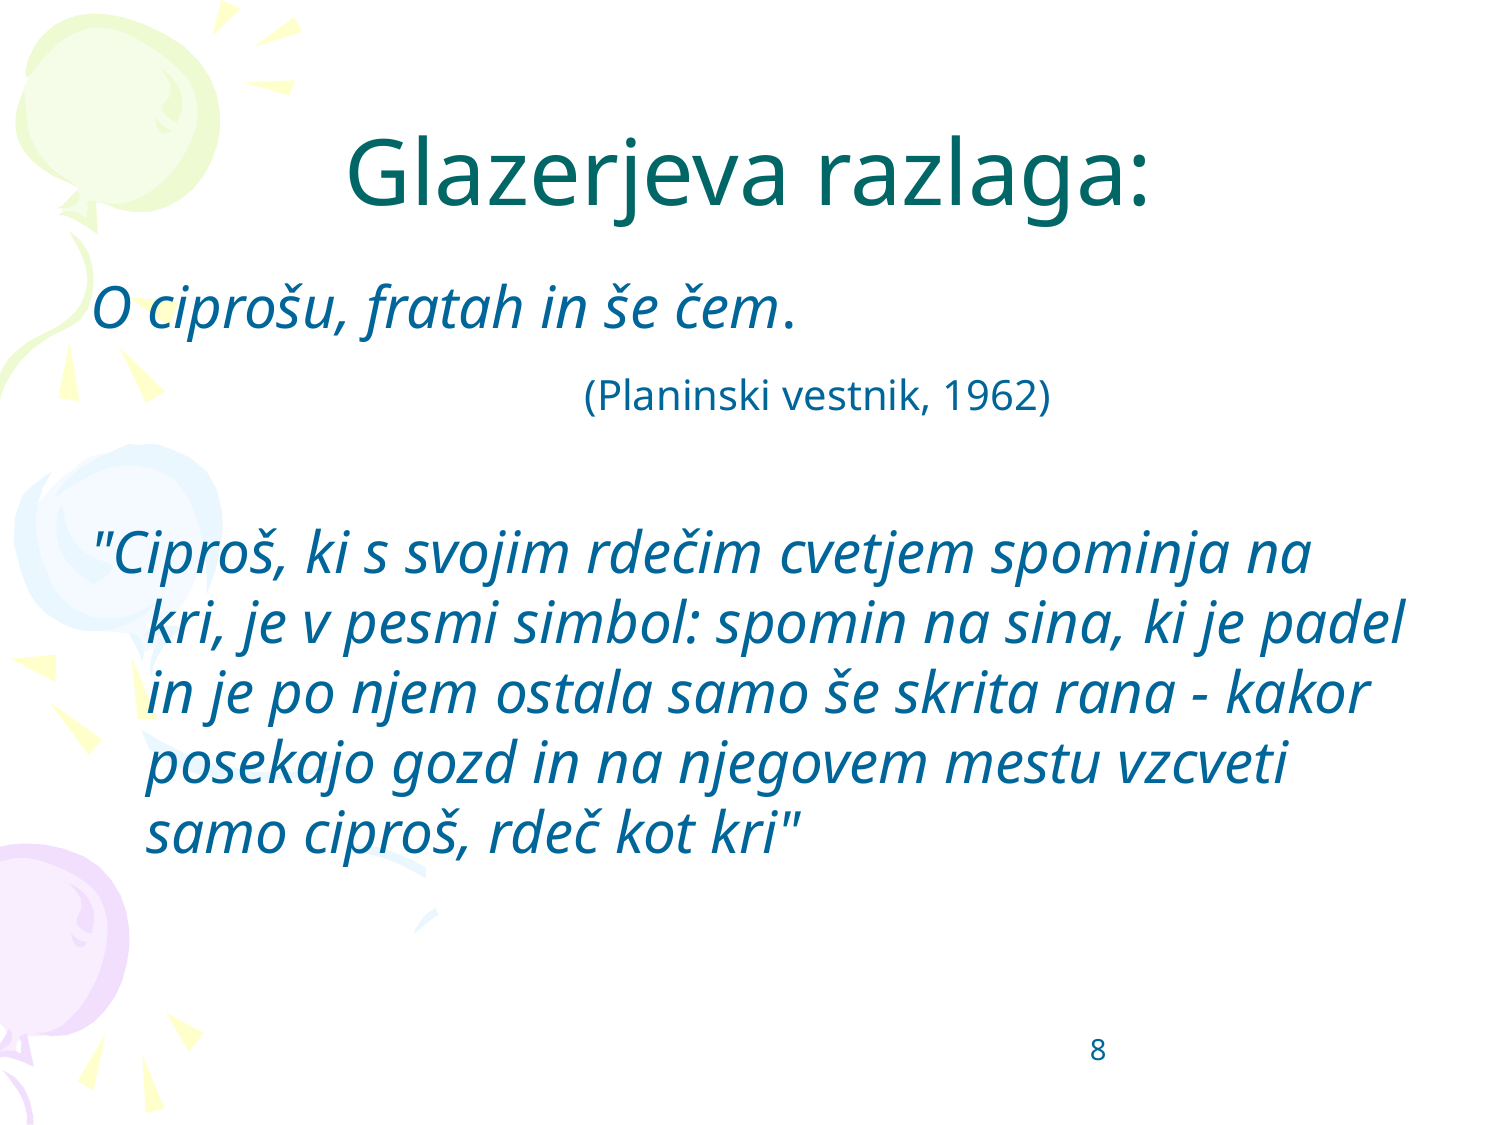

# Glazerjeva razlaga:
O ciprošu, fratah in še čem.
 (Planinski vestnik, 1962)
"Ciproš, ki s svojim rdečim cvetjem spominja na kri, je v pesmi simbol: spomin na sina, ki je padel in je po njem ostala samo še skrita rana - kakor posekajo gozd in na njegovem mestu vzcveti samo ciproš, rdeč kot kri"